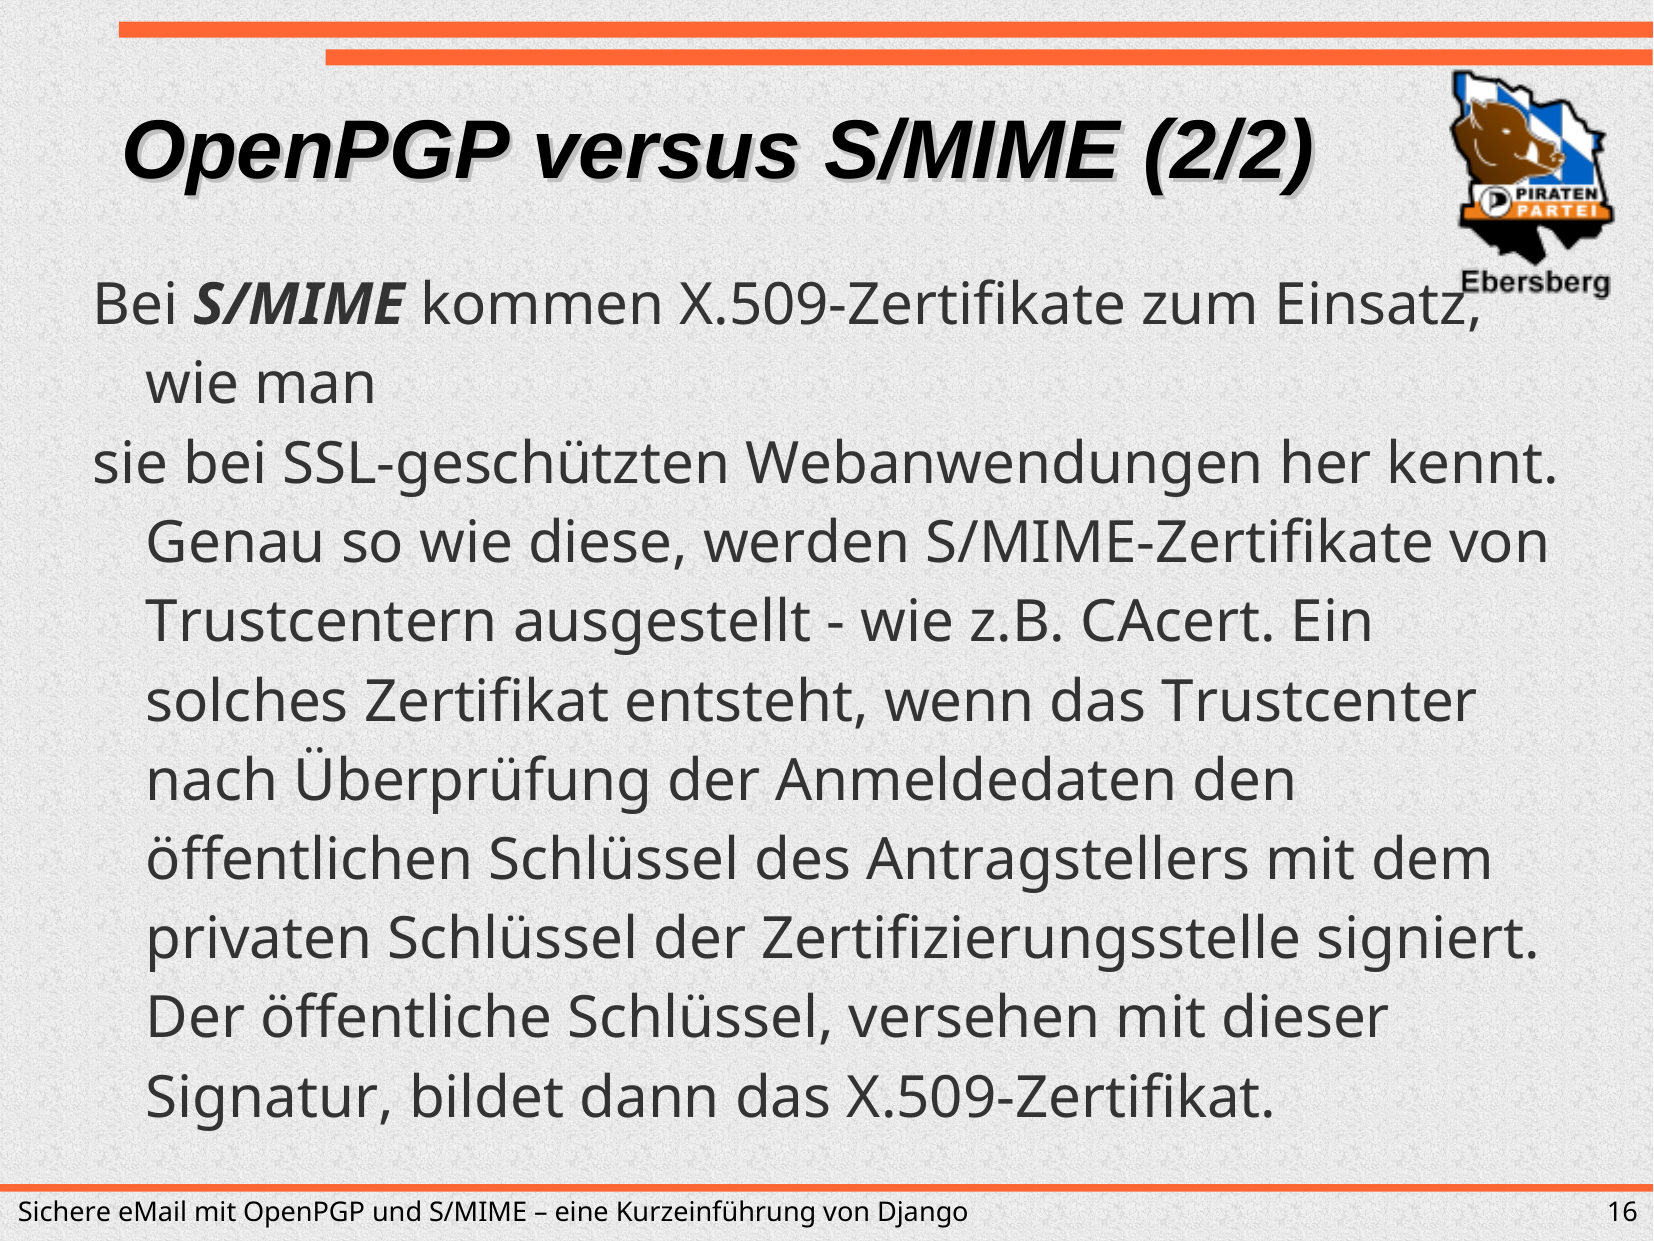

# OpenPGP versus S/MIME (2/2)
Bei S/MIME kommen X.509-Zertifikate zum Einsatz, wie man
sie bei SSL-geschützten Webanwendungen her kennt. Genau so wie diese, werden S/MIME-Zertifikate von Trustcentern ausgestellt - wie z.B. CAcert. Ein solches Zertifikat entsteht, wenn das Trustcenter nach Überprüfung der Anmeldedaten den öffentlichen Schlüssel des Antragstellers mit dem privaten Schlüssel der Zertifizierungsstelle signiert. Der öffentliche Schlüssel, versehen mit dieser Signatur, bildet dann das X.509-Zertifikat.